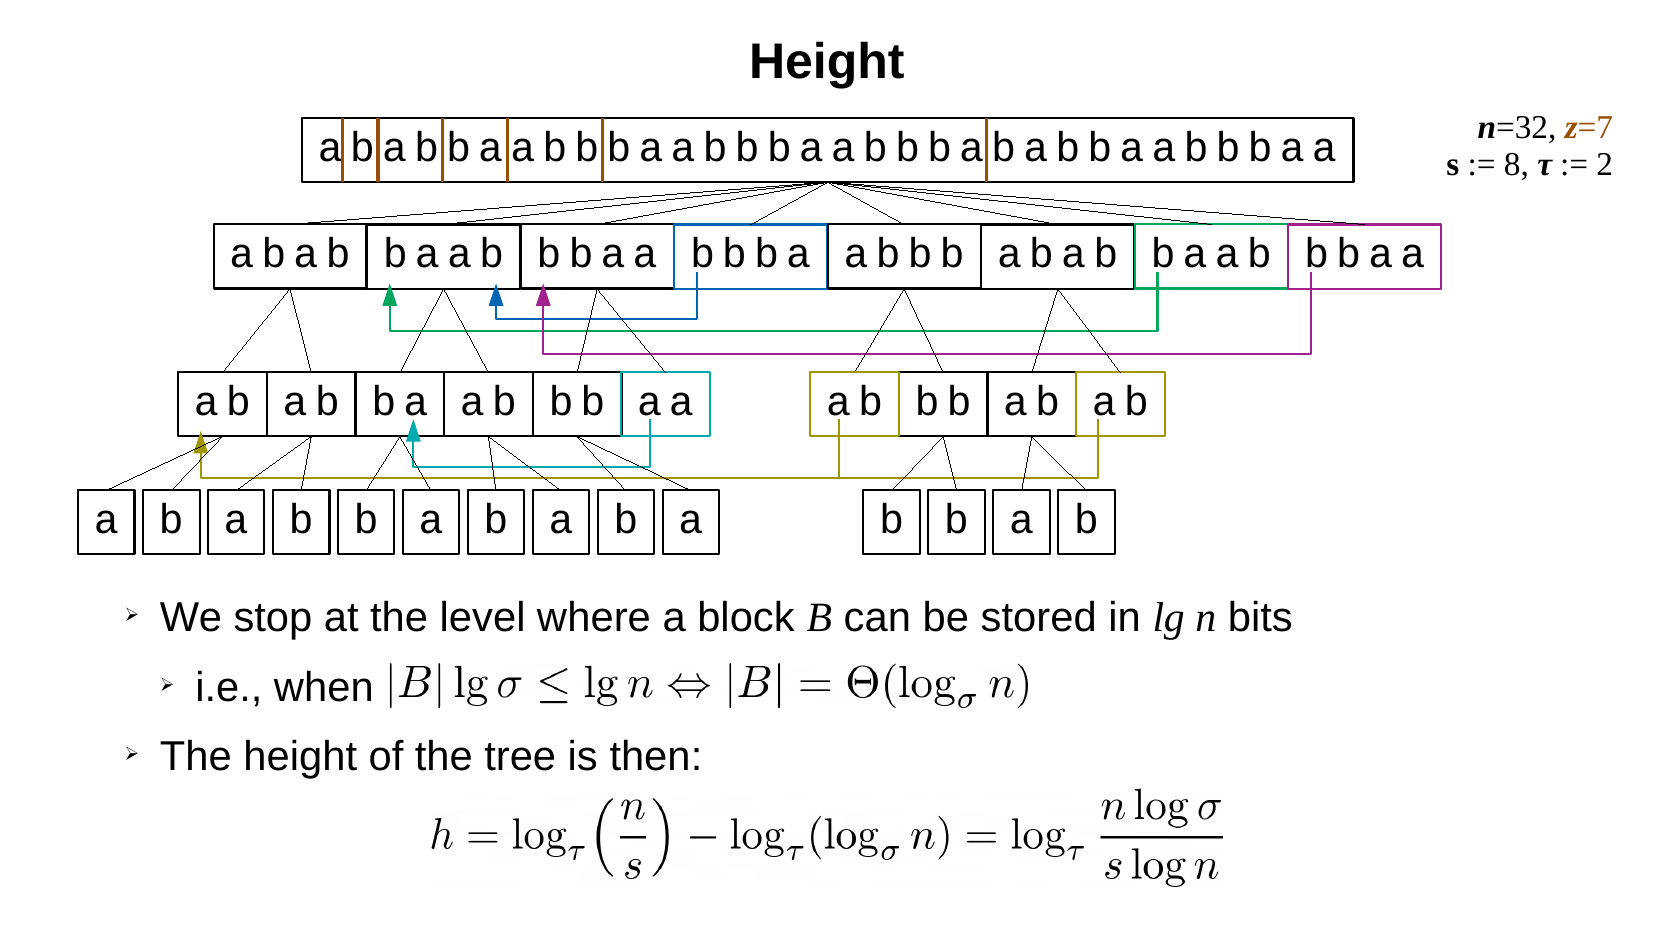

Height
n=32, z=7
s := 8, τ := 2
ababbaabbbaabbbaabbbababbaabbbaa
abab
bbaa
abbb
baab
baab
bbba
abab
bbaa
ab
ab
ab
ba
ab
bb
bb
ab
ab
aa
a
a
b
b
b
b
b
b
b
a
a
a
b
a
We stop at the level where a block B can be stored in lg n bits
i.e., when
The height of the tree is then: